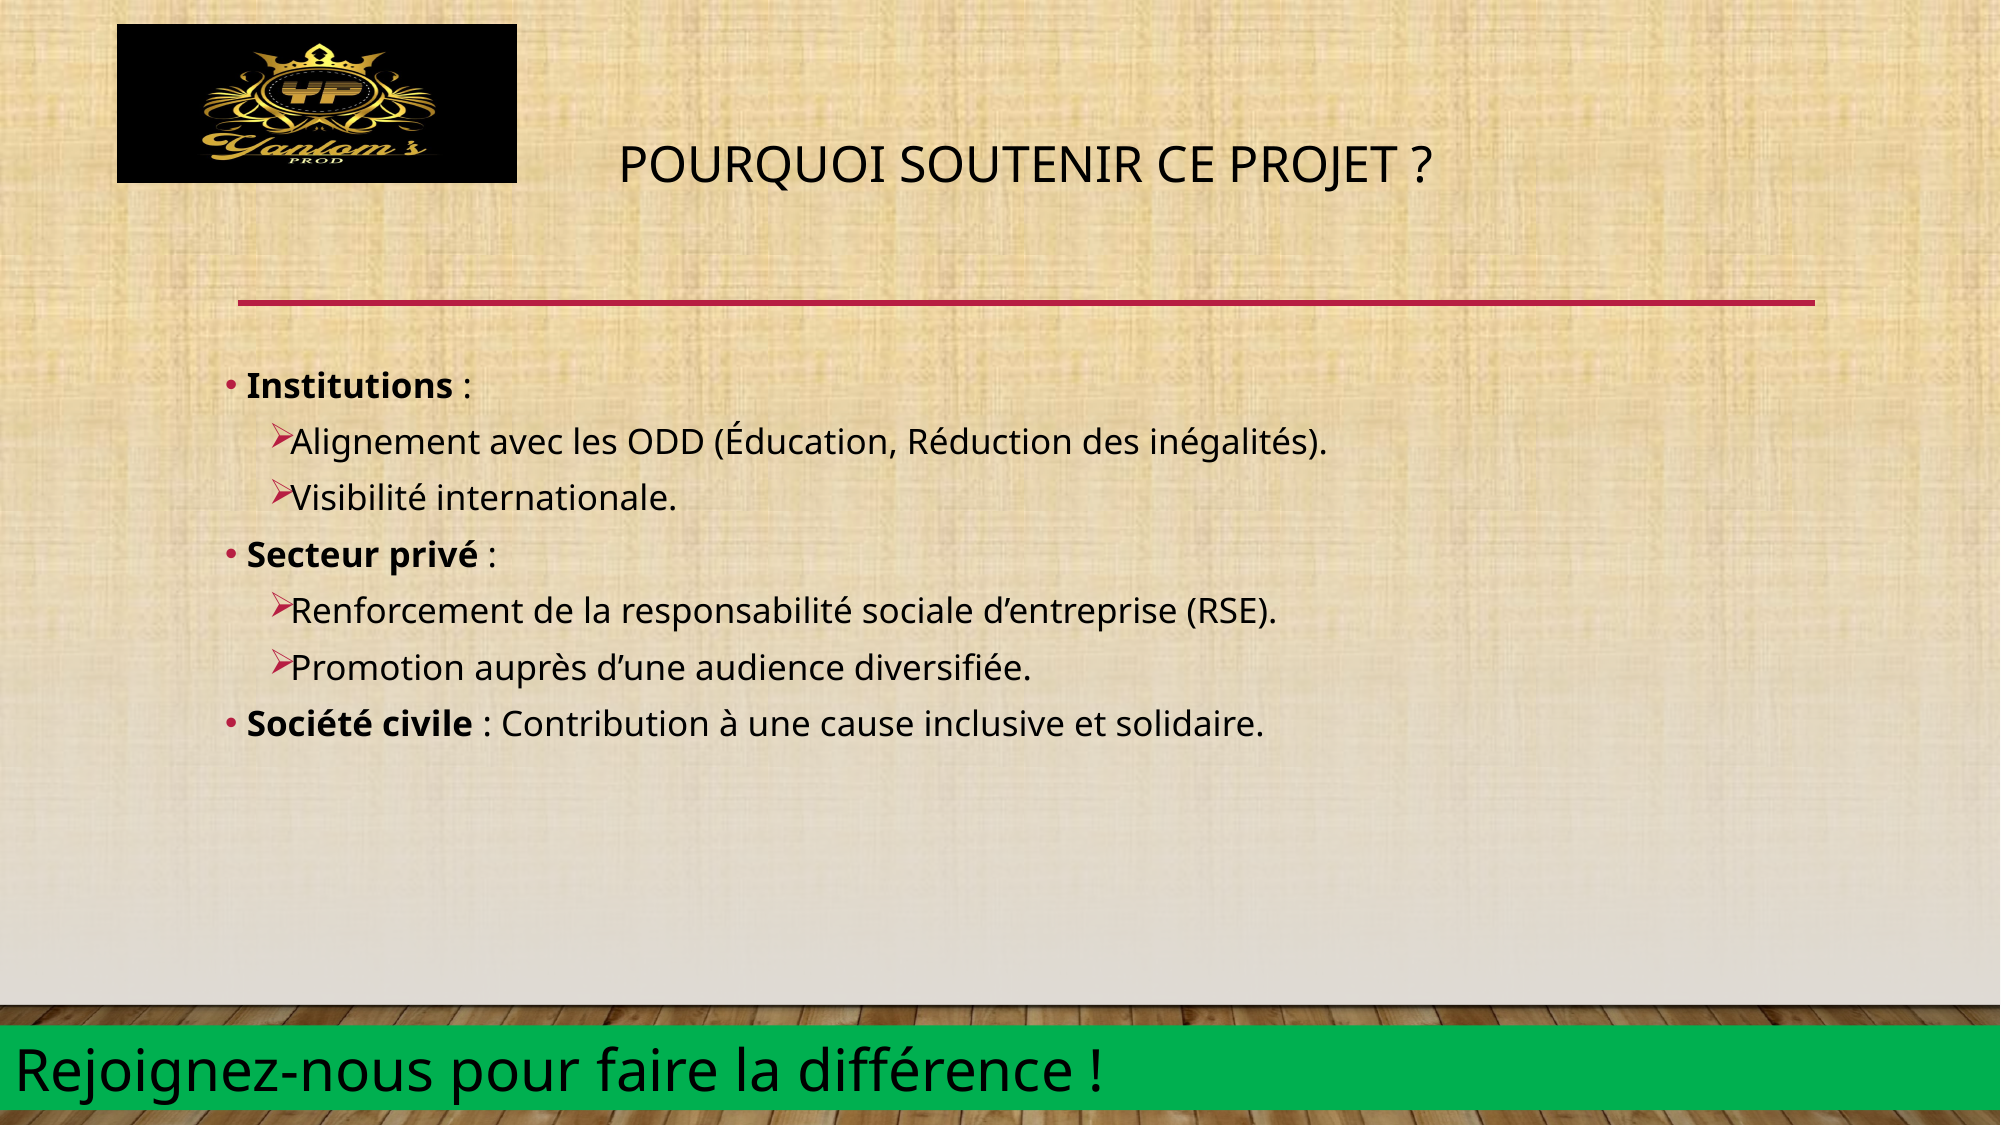

# Pourquoi Soutenir ce Projet ?
Institutions :
Alignement avec les ODD (Éducation, Réduction des inégalités).
Visibilité internationale.
Secteur privé :
Renforcement de la responsabilité sociale d’entreprise (RSE).
Promotion auprès d’une audience diversifiée.
Société civile : Contribution à une cause inclusive et solidaire.
Rejoignez-nous pour faire la différence !